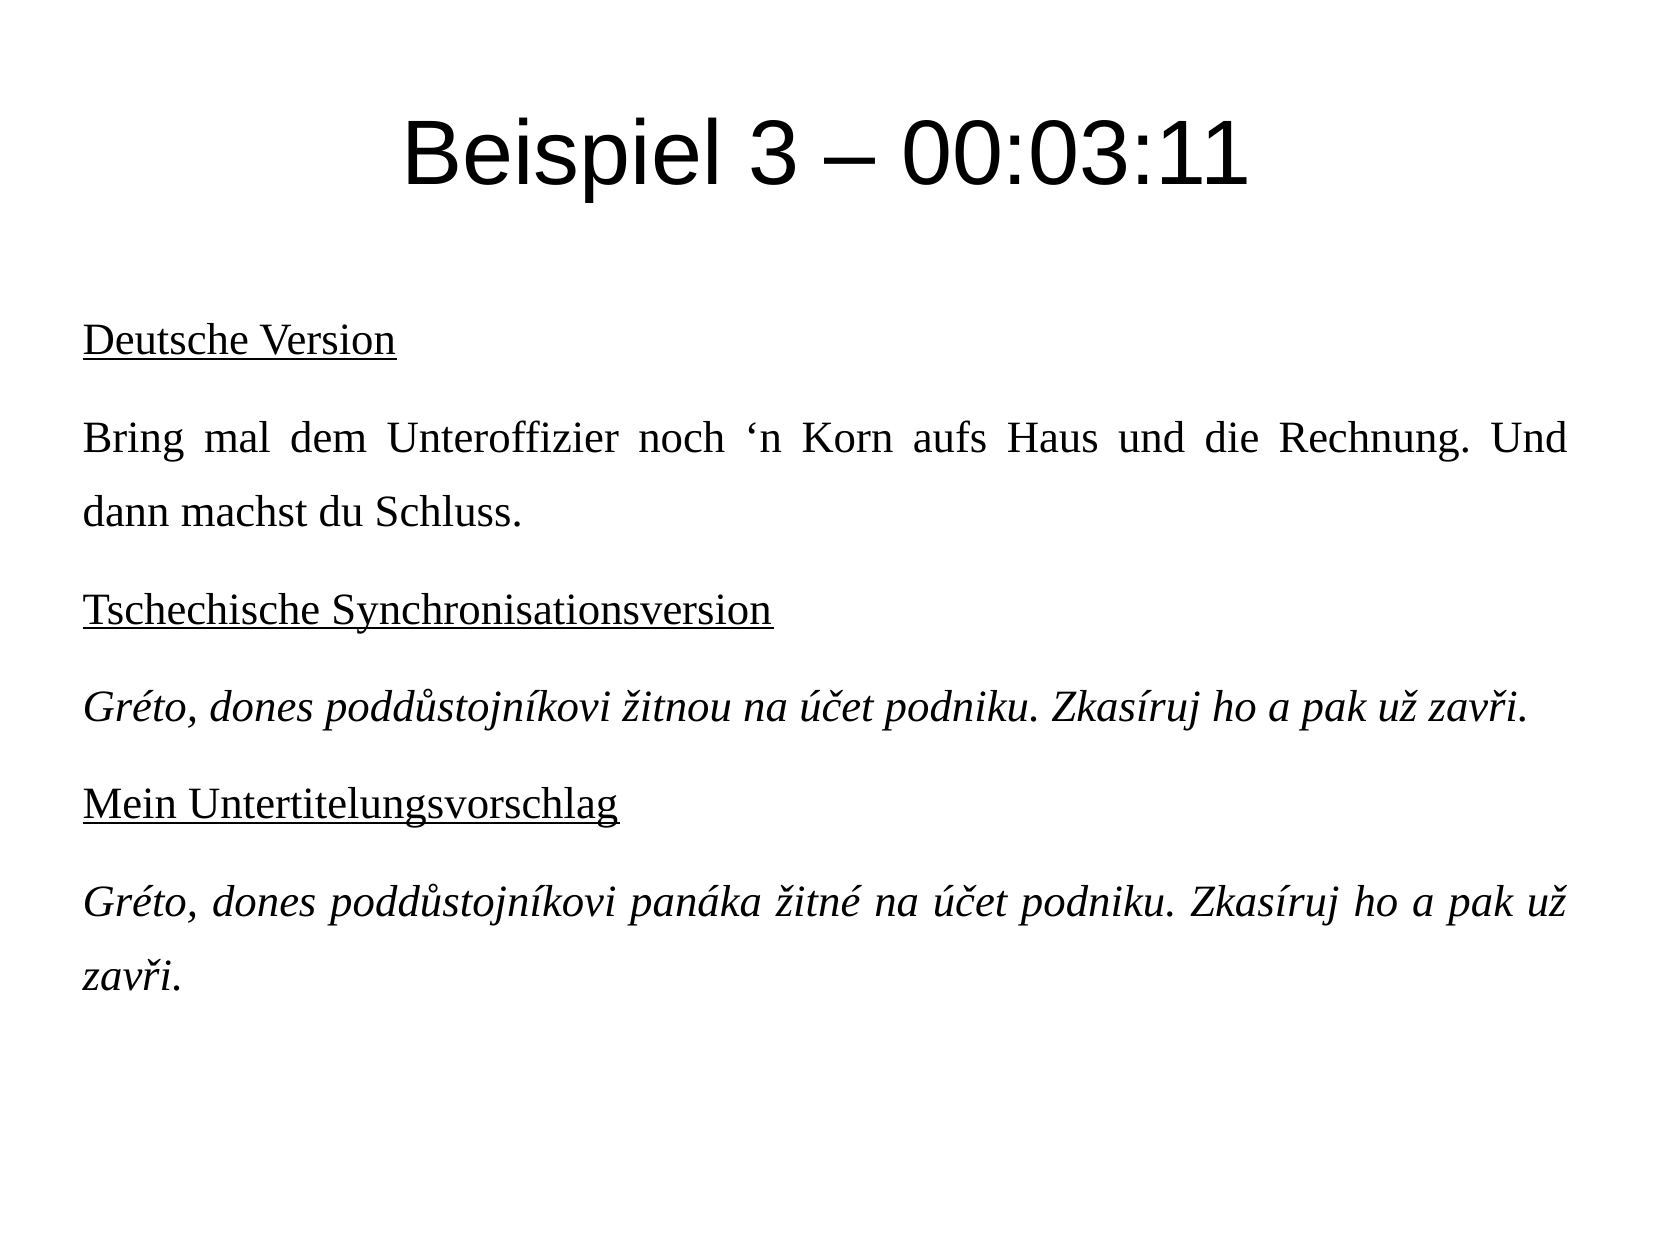

# Beispiel 3 – 00:03:11
Deutsche Version
Bring mal dem Unteroffizier noch ‘n Korn aufs Haus und die Rechnung. Und dann machst du Schluss.
Tschechische Synchronisationsversion
Gréto, dones poddůstojníkovi žitnou na účet podniku. Zkasíruj ho a pak už zavři.
Mein Untertitelungsvorschlag
Gréto, dones poddůstojníkovi panáka žitné na účet podniku. Zkasíruj ho a pak už zavři.